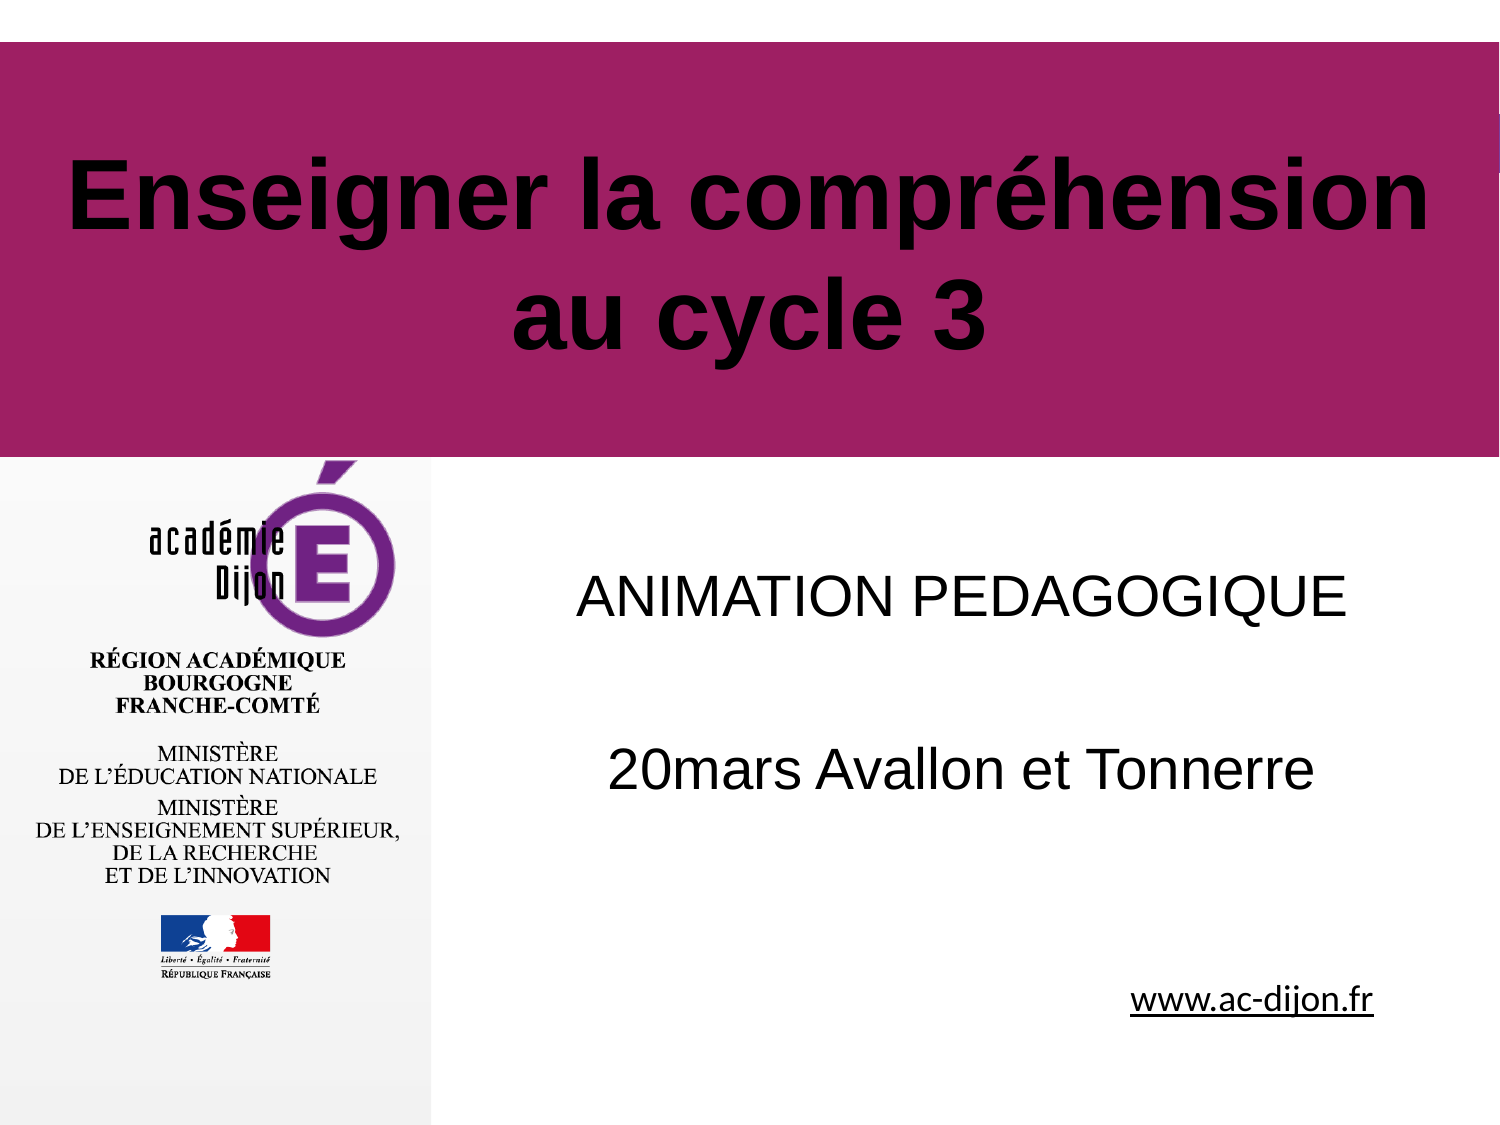

# Enseigner la compréhension au cycle 3
ANIMATION PEDAGOGIQUE
20mars Avallon et Tonnerre